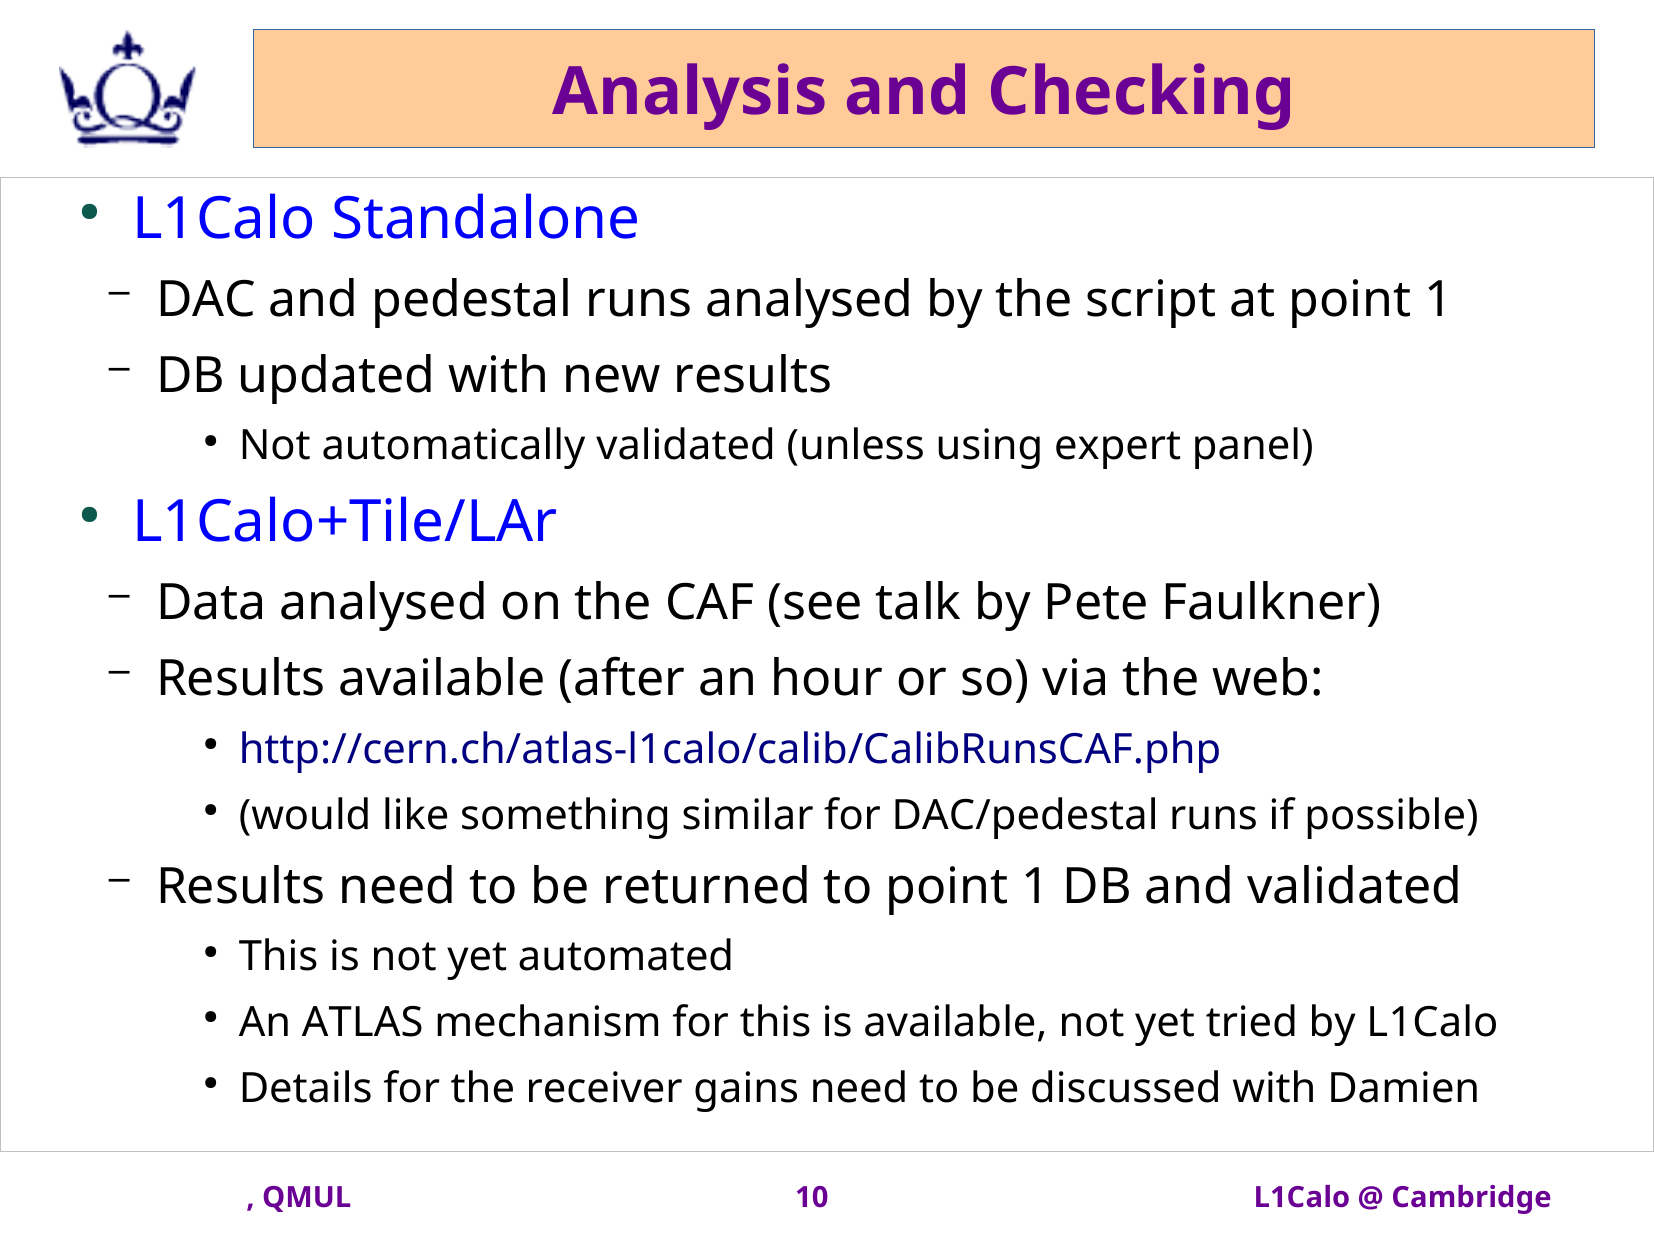

# Analysis and Checking
L1Calo Standalone
DAC and pedestal runs analysed by the script at point 1
DB updated with new results
Not automatically validated (unless using expert panel)
L1Calo+Tile/LAr
Data analysed on the CAF (see talk by Pete Faulkner)
Results available (after an hour or so) via the web:
http://cern.ch/atlas-l1calo/calib/CalibRunsCAF.php
(would like something similar for DAC/pedestal runs if possible)
Results need to be returned to point 1 DB and validated
This is not yet automated
An ATLAS mechanism for this is available, not yet tried by L1Calo
Details for the receiver gains need to be discussed with Damien